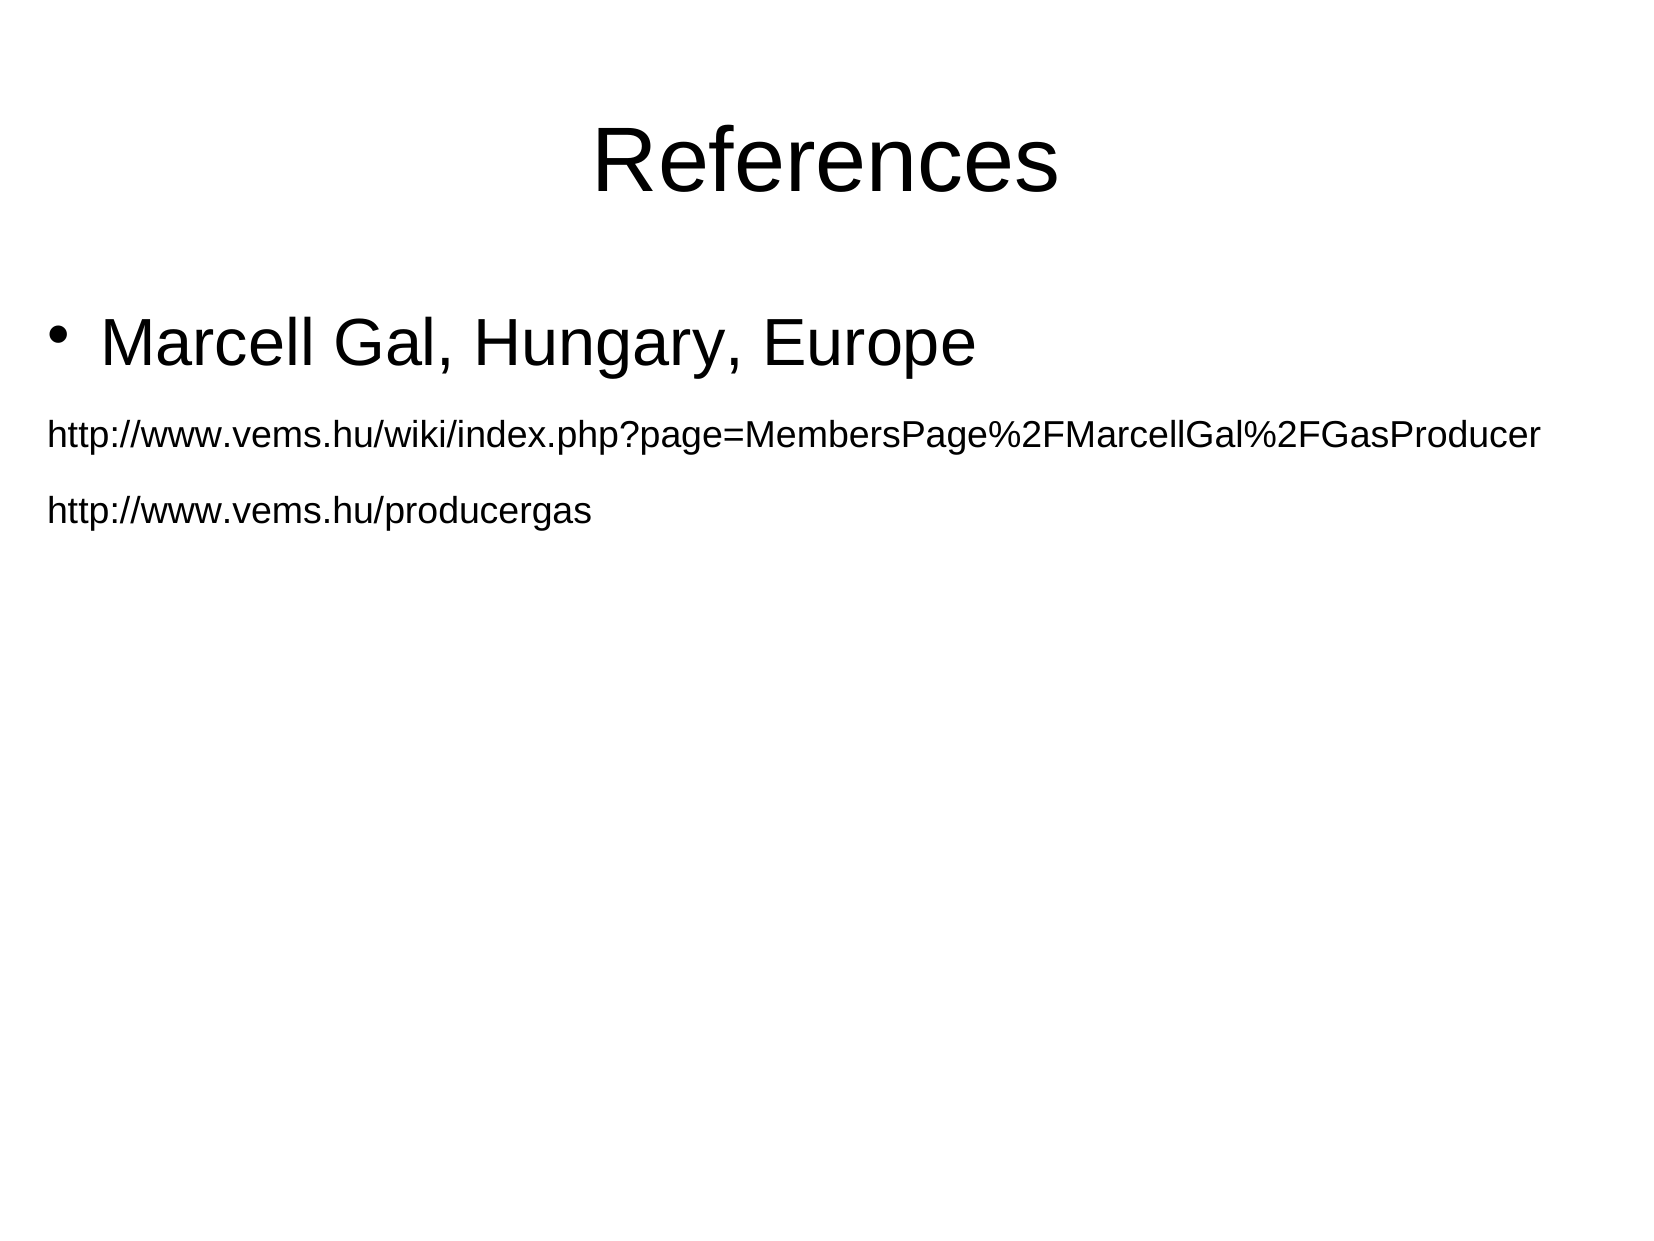

# References
Marcell Gal, Hungary, Europe
http://www.vems.hu/wiki/index.php?page=MembersPage%2FMarcellGal%2FGasProducer
http://www.vems.hu/producergas